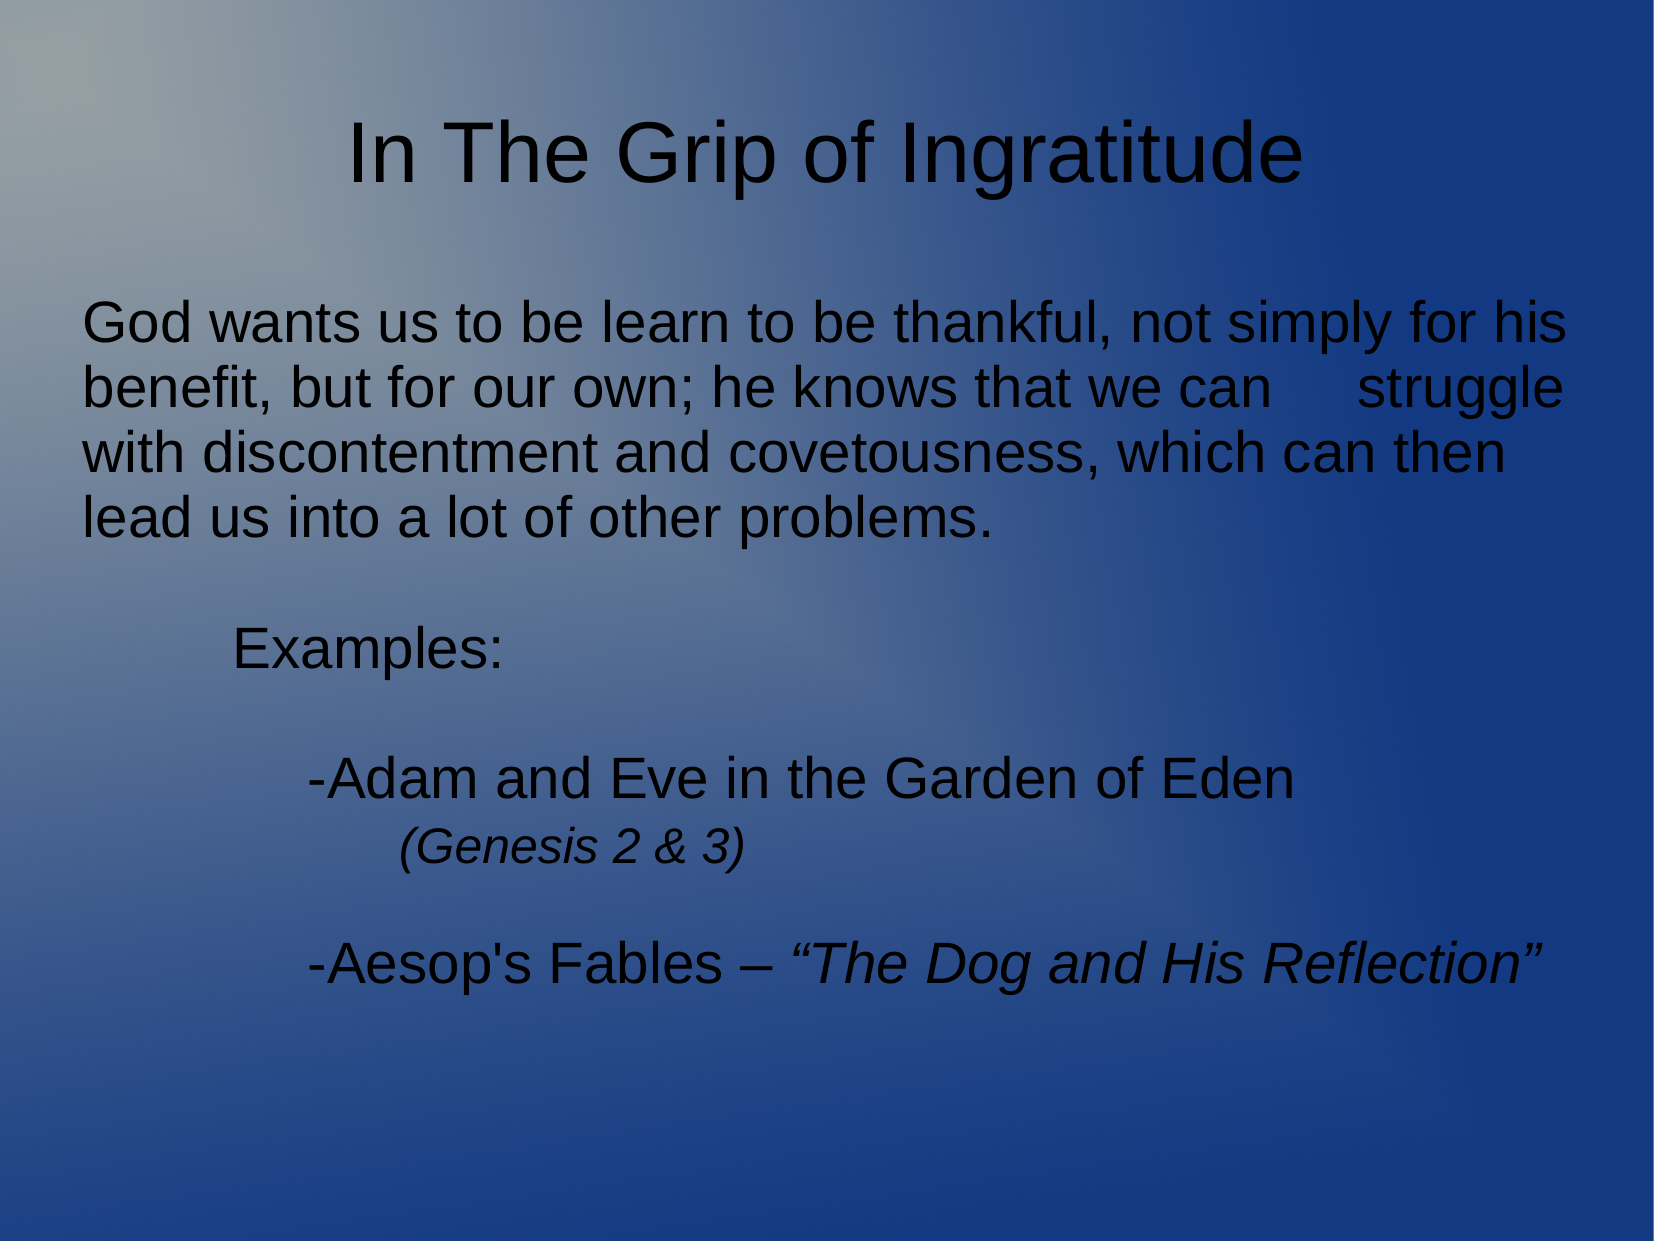

# In The Grip of Ingratitude
God wants us to be learn to be thankful, not simply for his benefit, but for our own; he knows that we can 	struggle with discontentment and covetousness, which can then lead us into a lot of other problems.
		Examples:
			-Adam and Eve in the Garden of Eden
				 (Genesis 2 & 3)
			-Aesop's Fables – “The Dog and His Reflection”